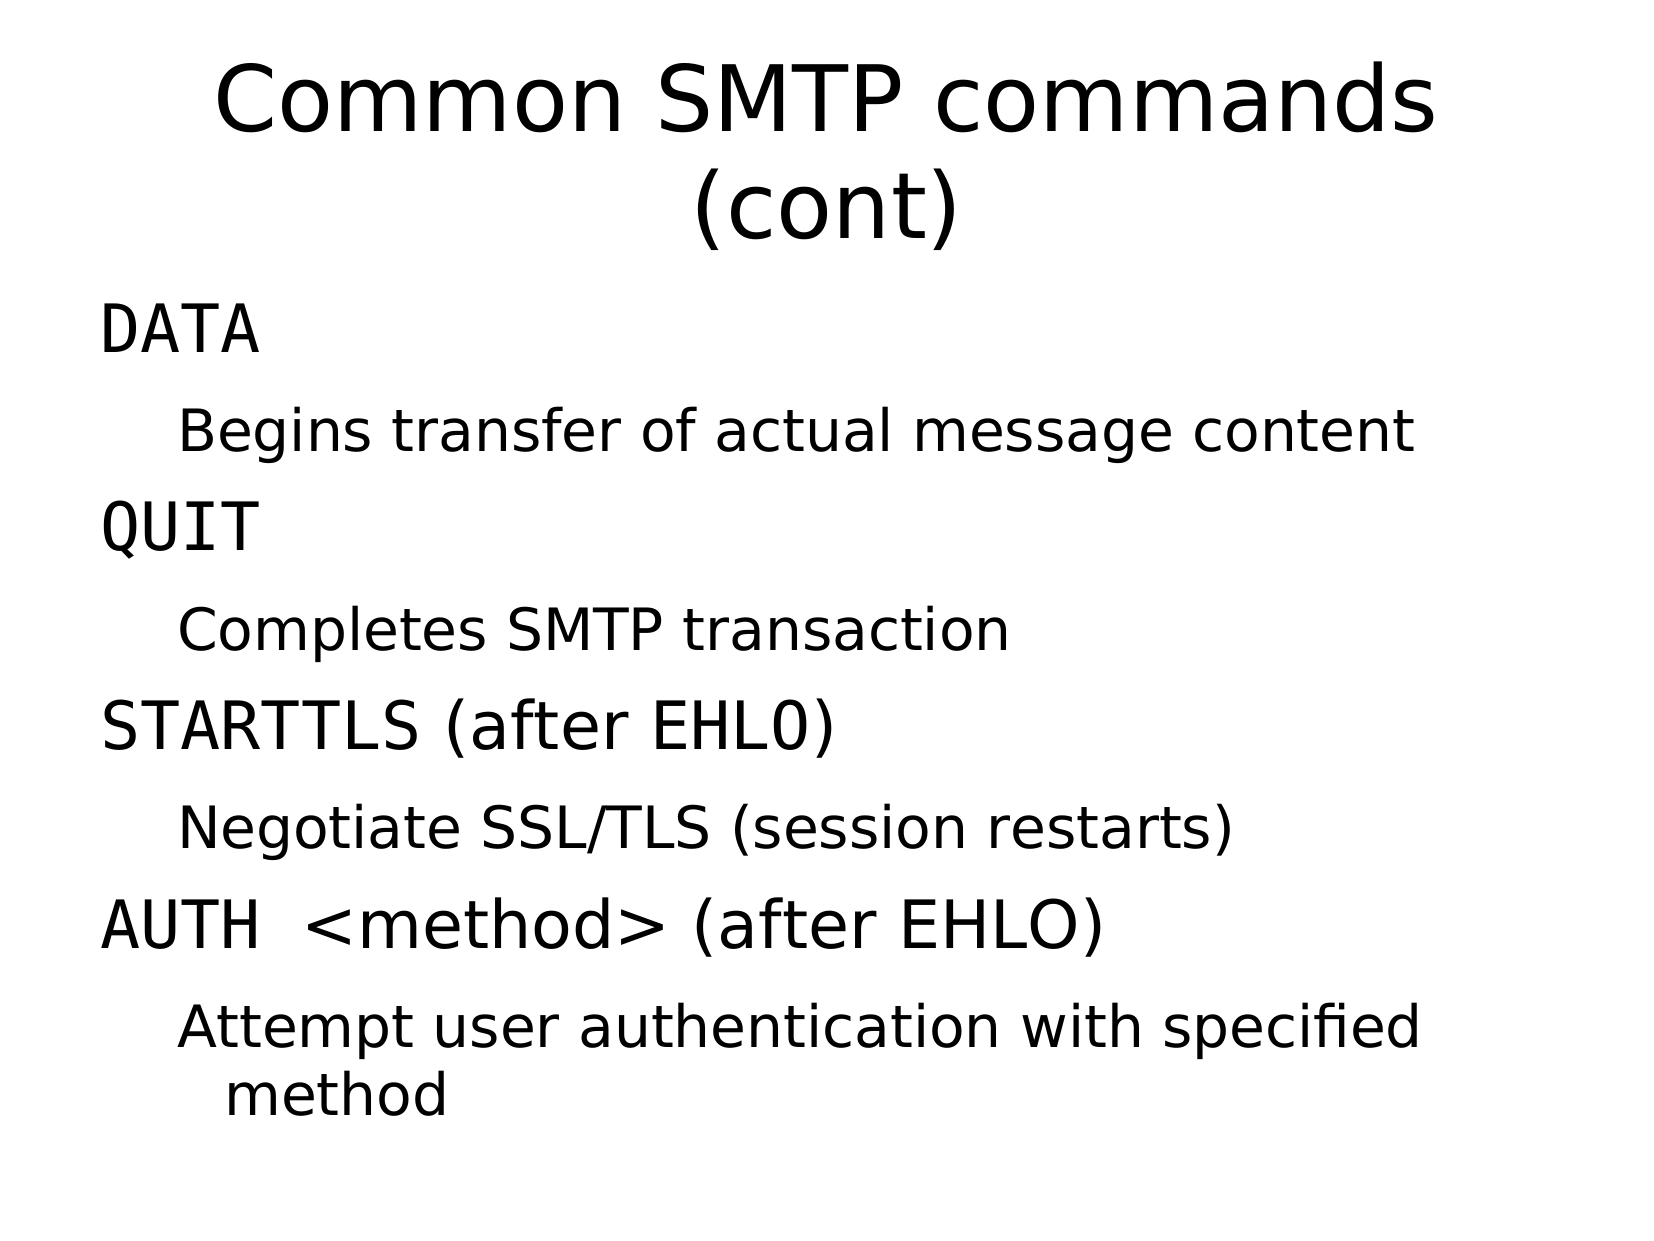

# Common SMTP commands (cont)
DATA
Begins transfer of actual message content
QUIT
Completes SMTP transaction
STARTTLS (after EHLO)
Negotiate SSL/TLS (session restarts)
AUTH <method> (after EHLO)
Attempt user authentication with specified method